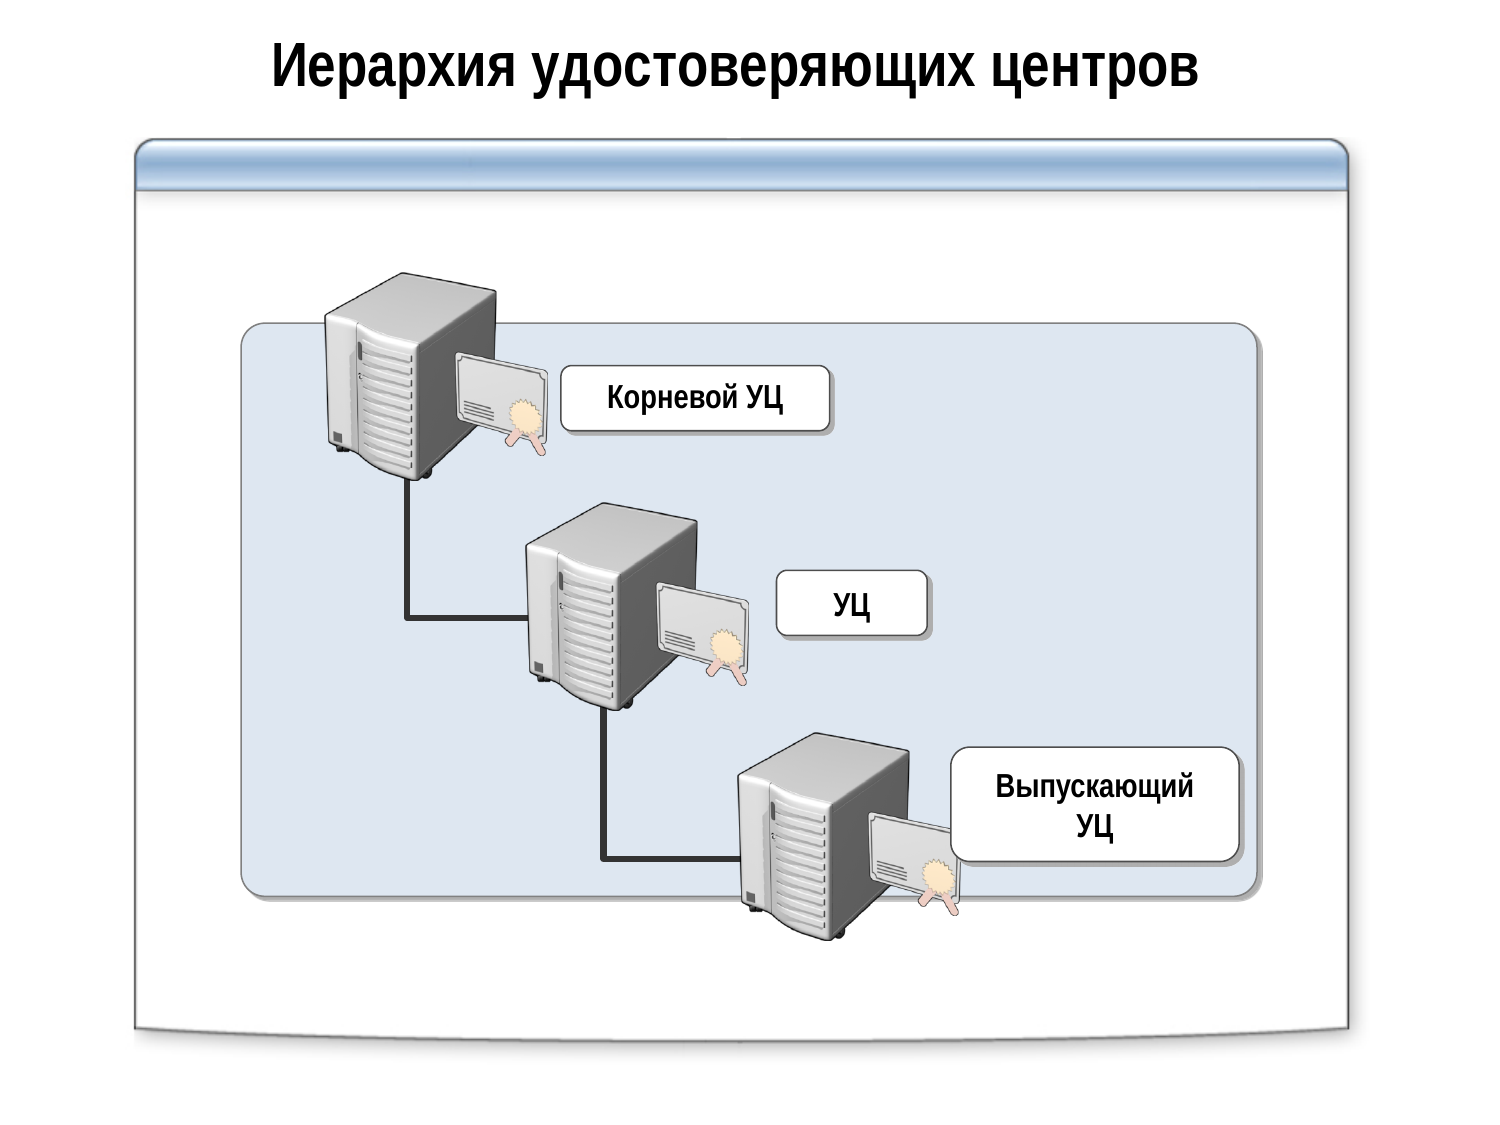

# Иерархия удостоверяющих центров
Корневой УЦ
УЦ
Выпускающий
УЦ